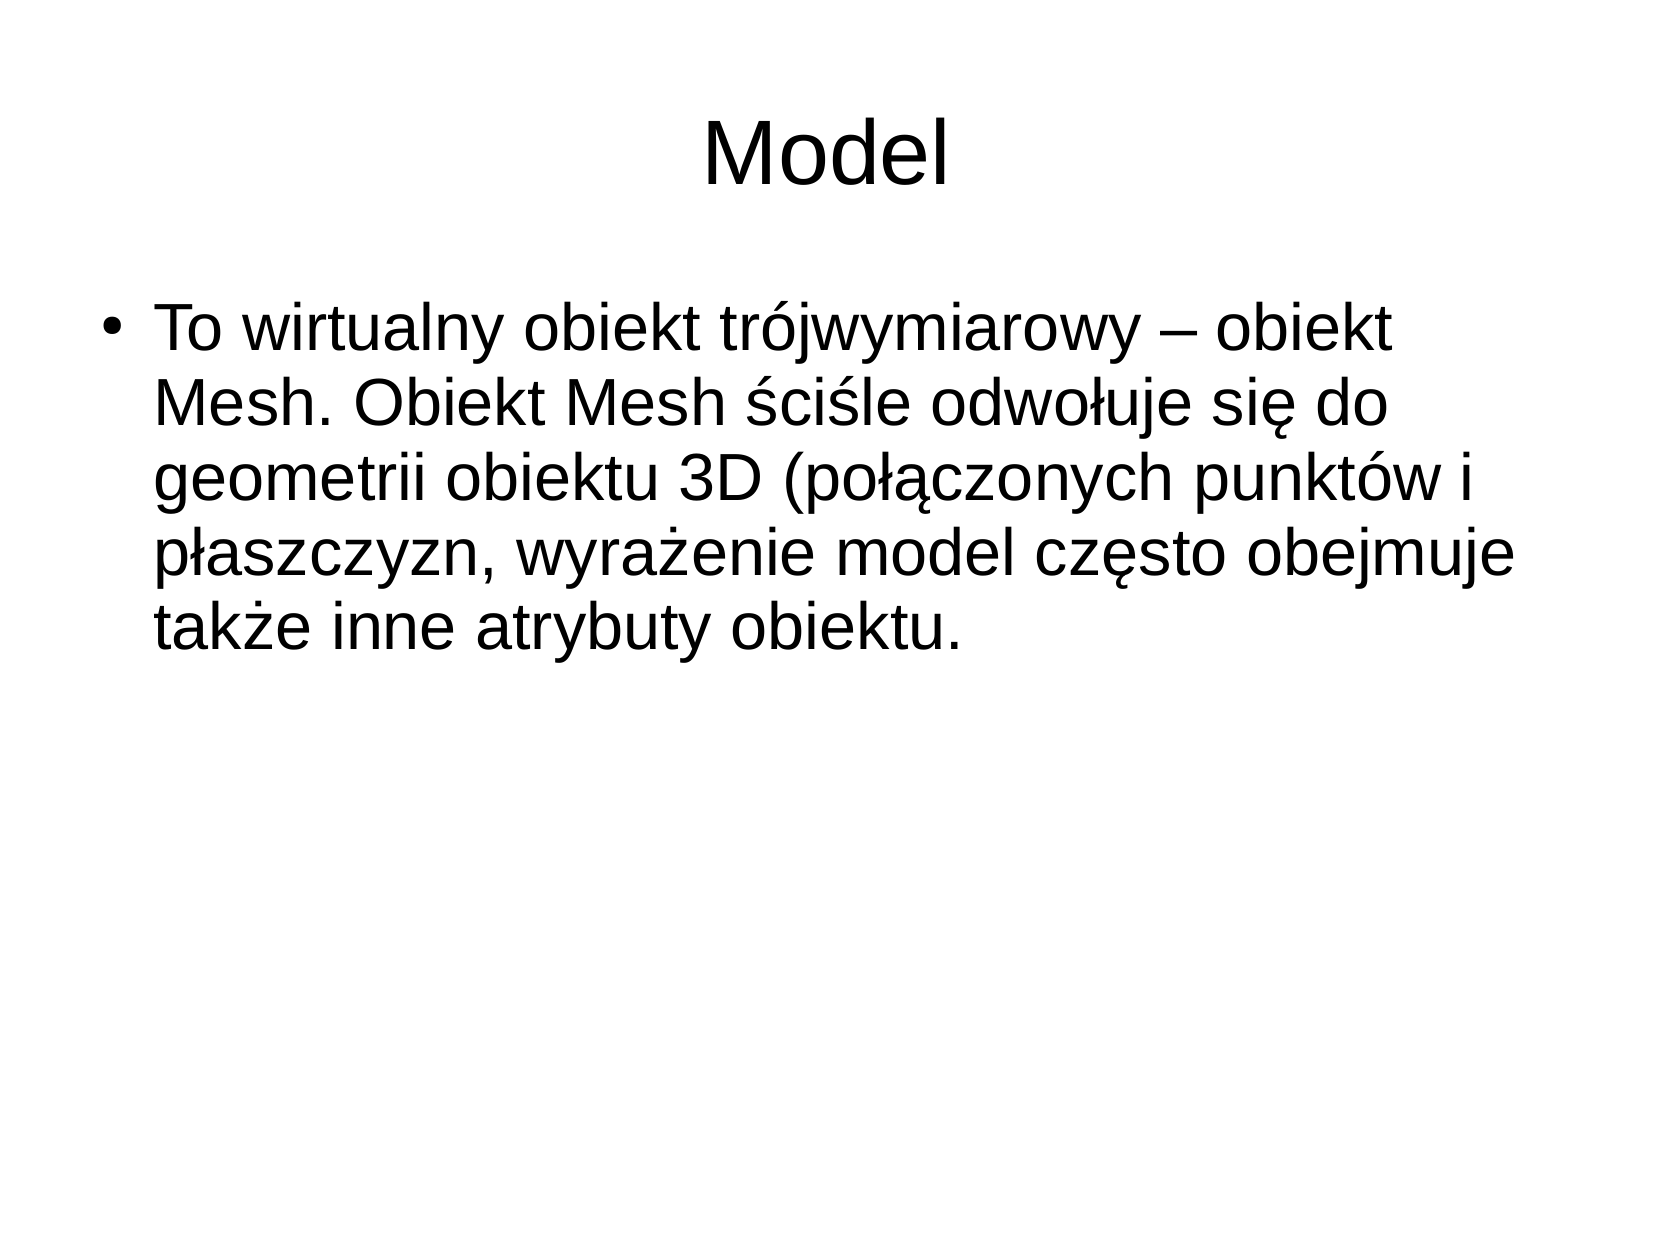

# Model
To wirtualny obiekt trójwymiarowy – obiekt Mesh. Obiekt Mesh ściśle odwołuje się do geometrii obiektu 3D (połączonych punktów i płaszczyzn, wyrażenie model często obejmuje także inne atrybuty obiektu.